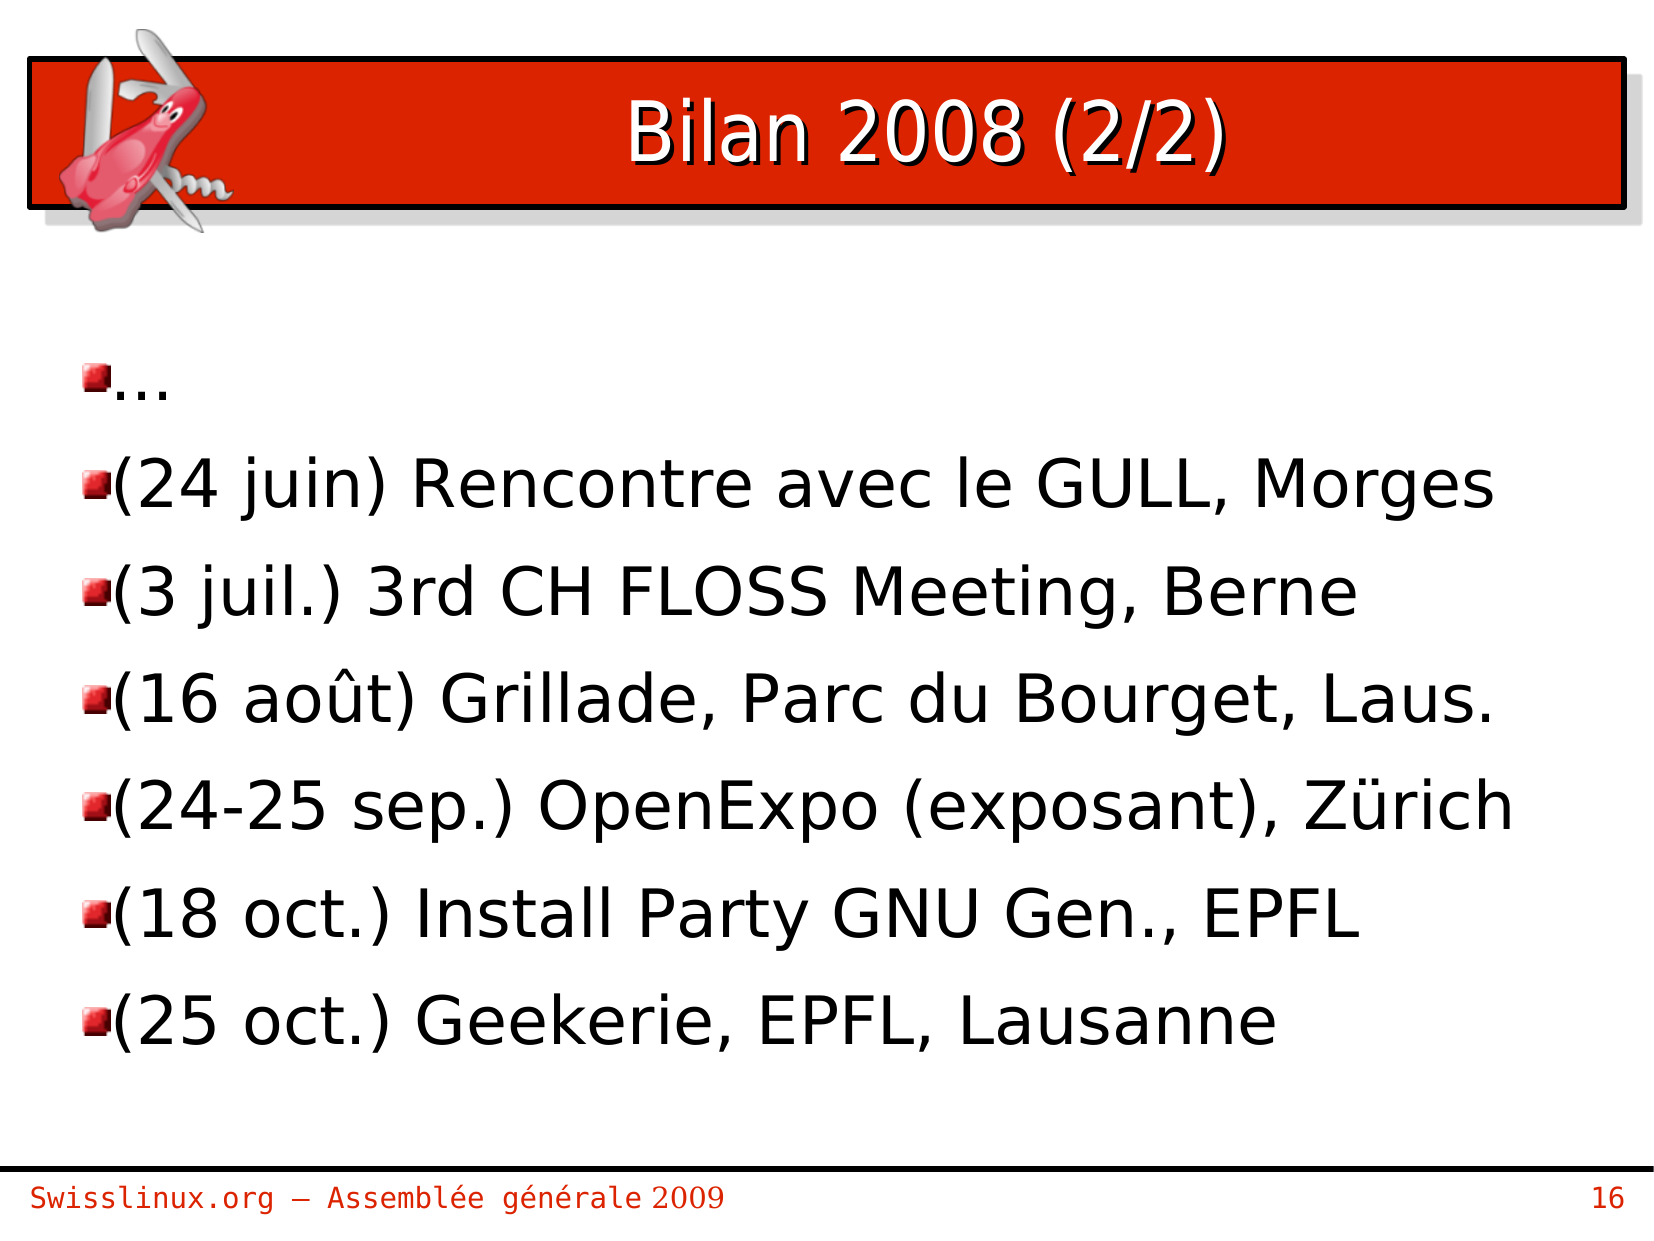

# Bilan 2008 (2/2)
...
(24 juin) Rencontre avec le GULL, Morges
(3 juil.) 3rd CH FLOSS Meeting, Berne
(16 août) Grillade, Parc du Bourget, Laus.
(24-25 sep.) OpenExpo (exposant), Zürich
(18 oct.) Install Party GNU Gen., EPFL
(25 oct.) Geekerie, EPFL, Lausanne
26 Janvier 2007
16